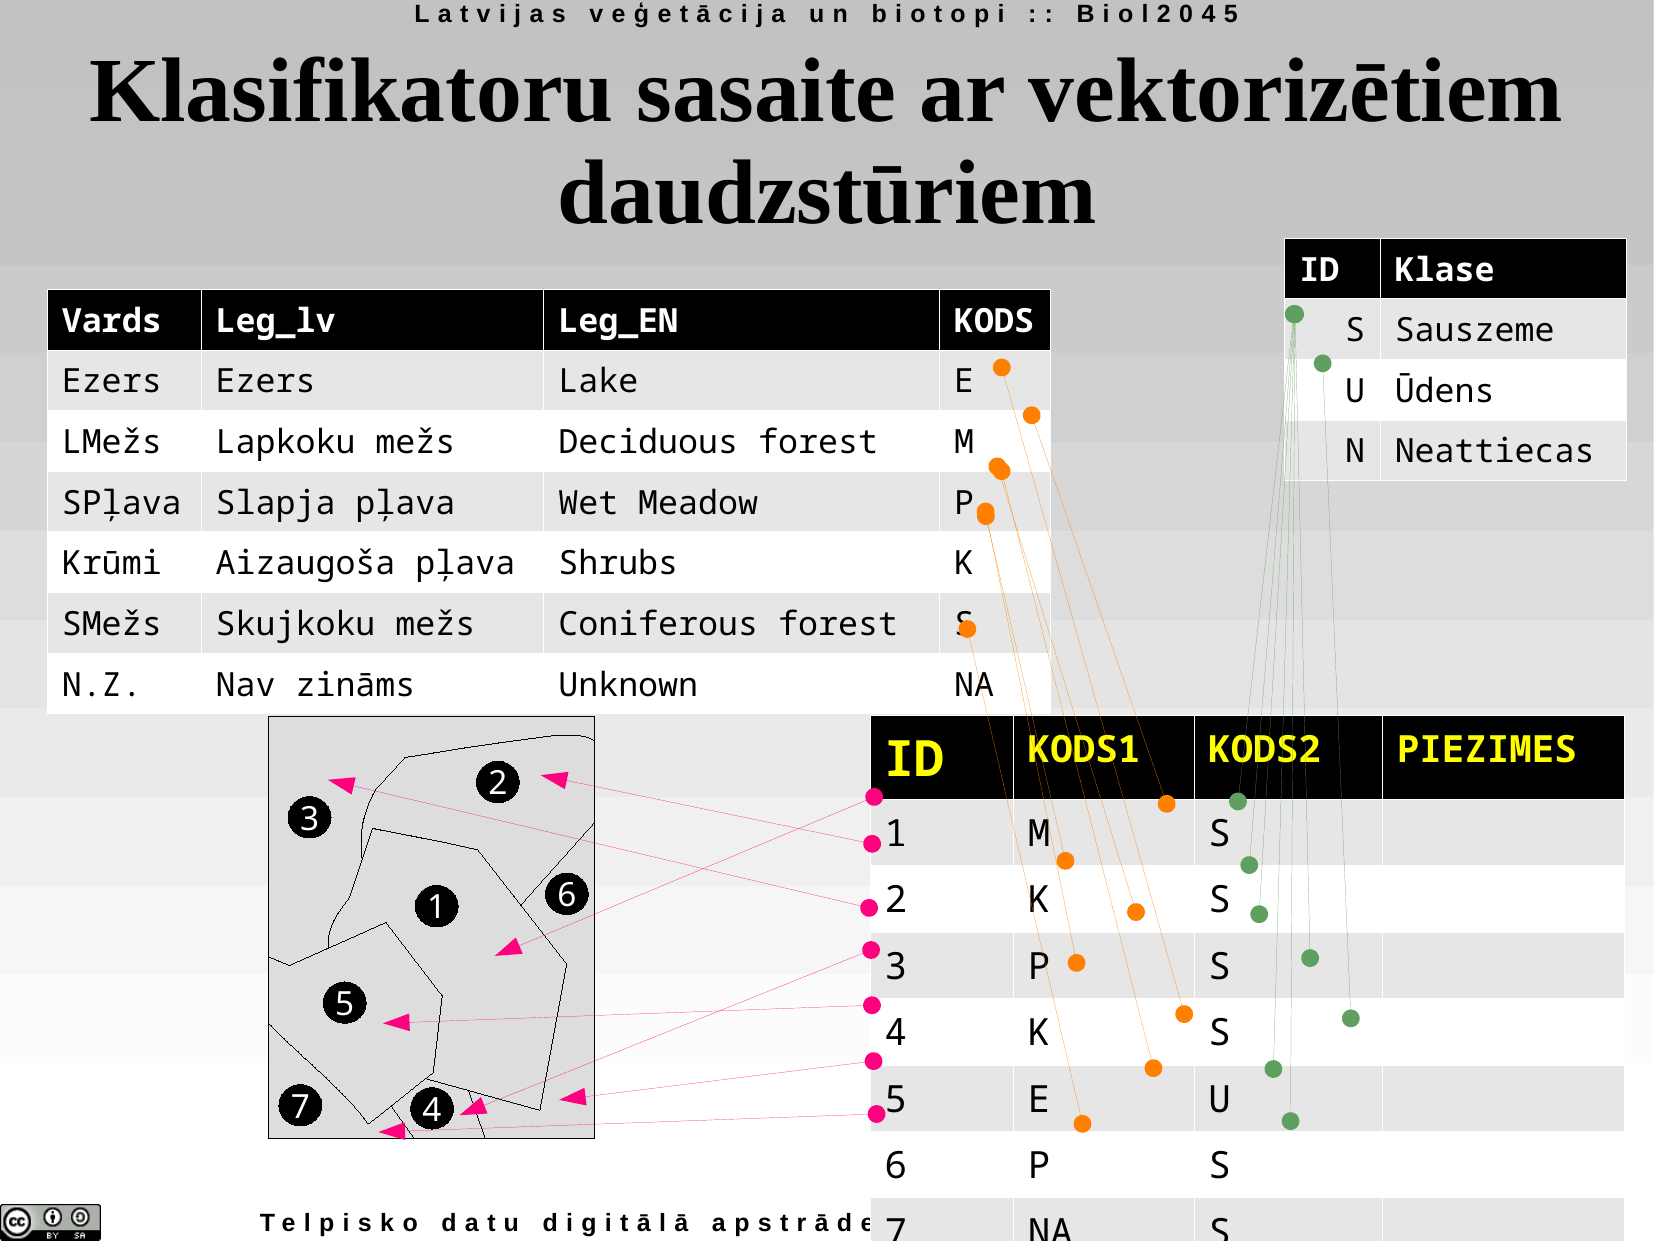

# Klasifikatoru sasaite ar vektorizētiem daudzstūriem
| ID | Klase |
| --- | --- |
| S | Sauszeme |
| U | Ūdens |
| N | Neattiecas |
| Vards | Leg\_lv | Leg\_EN | KODS |
| --- | --- | --- | --- |
| Ezers | Ezers | Lake | E |
| LMežs | Lapkoku mežs | Deciduous forest | M |
| SPļava | Slapja pļava | Wet Meadow | P |
| Krūmi | Aizaugoša pļava | Shrubs | K |
| SMežs | Skujkoku mežs | Coniferous forest | S |
| N.Z. | Nav zināms | Unknown | NA |
| ID | KODS1 | KODS2 | PIEZIMES |
| --- | --- | --- | --- |
| 1 | M | S | |
| 2 | K | S | |
| 3 | P | S | |
| 4 | K | S | |
| 5 | E | U | |
| 6 | P | S | |
| 7 | NA | S | |
2
3
6
1
5
7
4